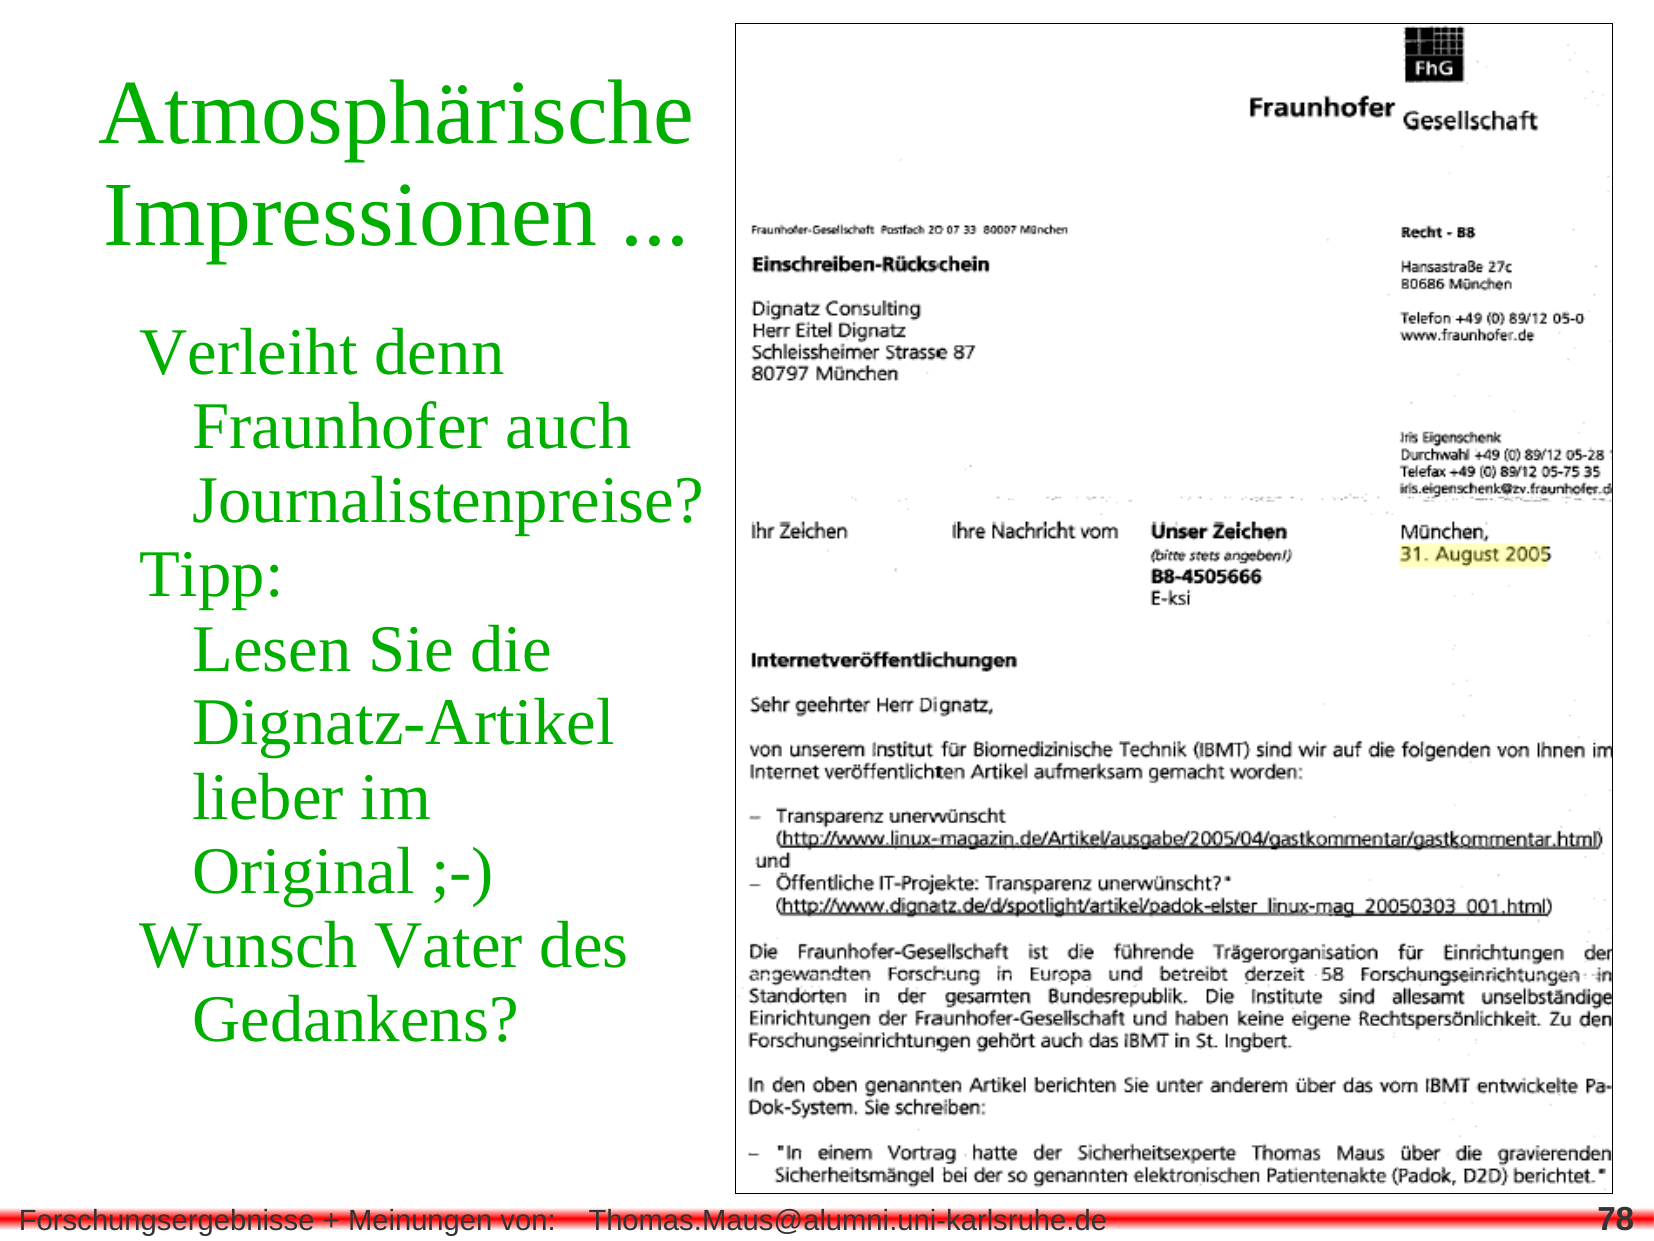

# Atmosphärische Impressionen ...
Verleiht denn Fraunhofer auch Journalistenpreise?
Tipp:
Lesen Sie die Dignatz-Artikel lieber im Original ;-)
Wunsch Vater des Gedankens?